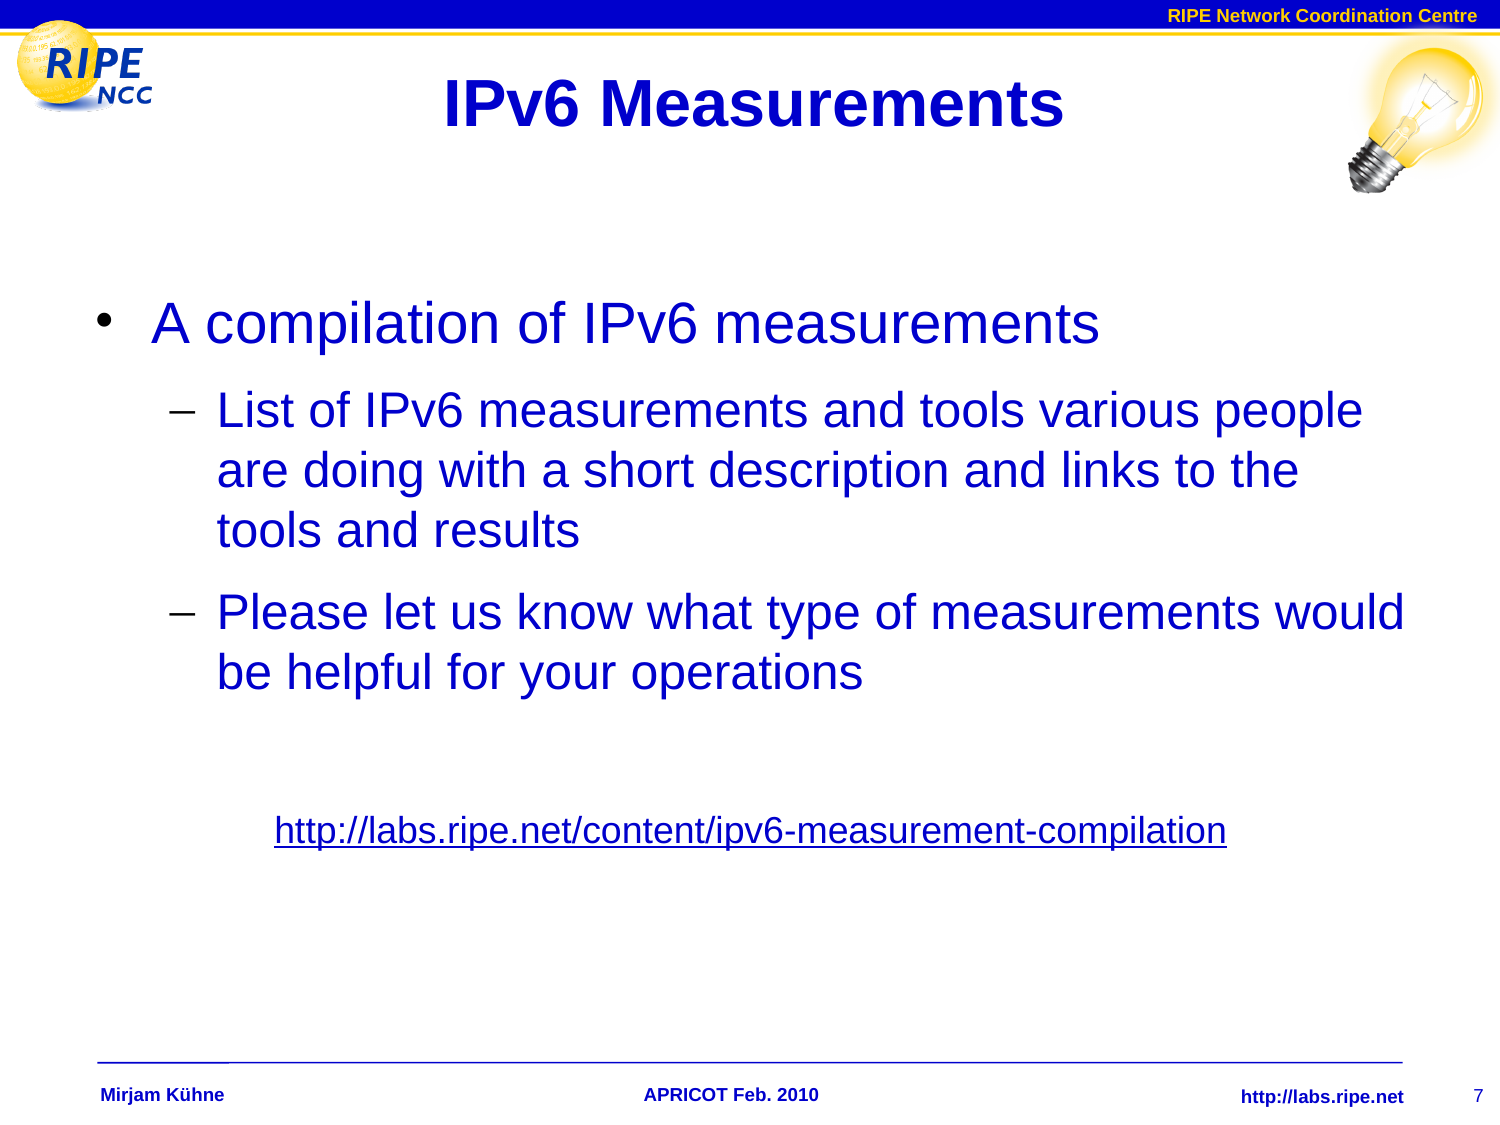

# IPv6 Measurements
A compilation of IPv6 measurements
List of IPv6 measurements and tools various people are doing with a short description and links to the tools and results
Please let us know what type of measurements would be helpful for your operations
http://labs.ripe.net/content/ipv6-measurement-compilation
APRICOT Feb. 2010
Mirjam Kühne